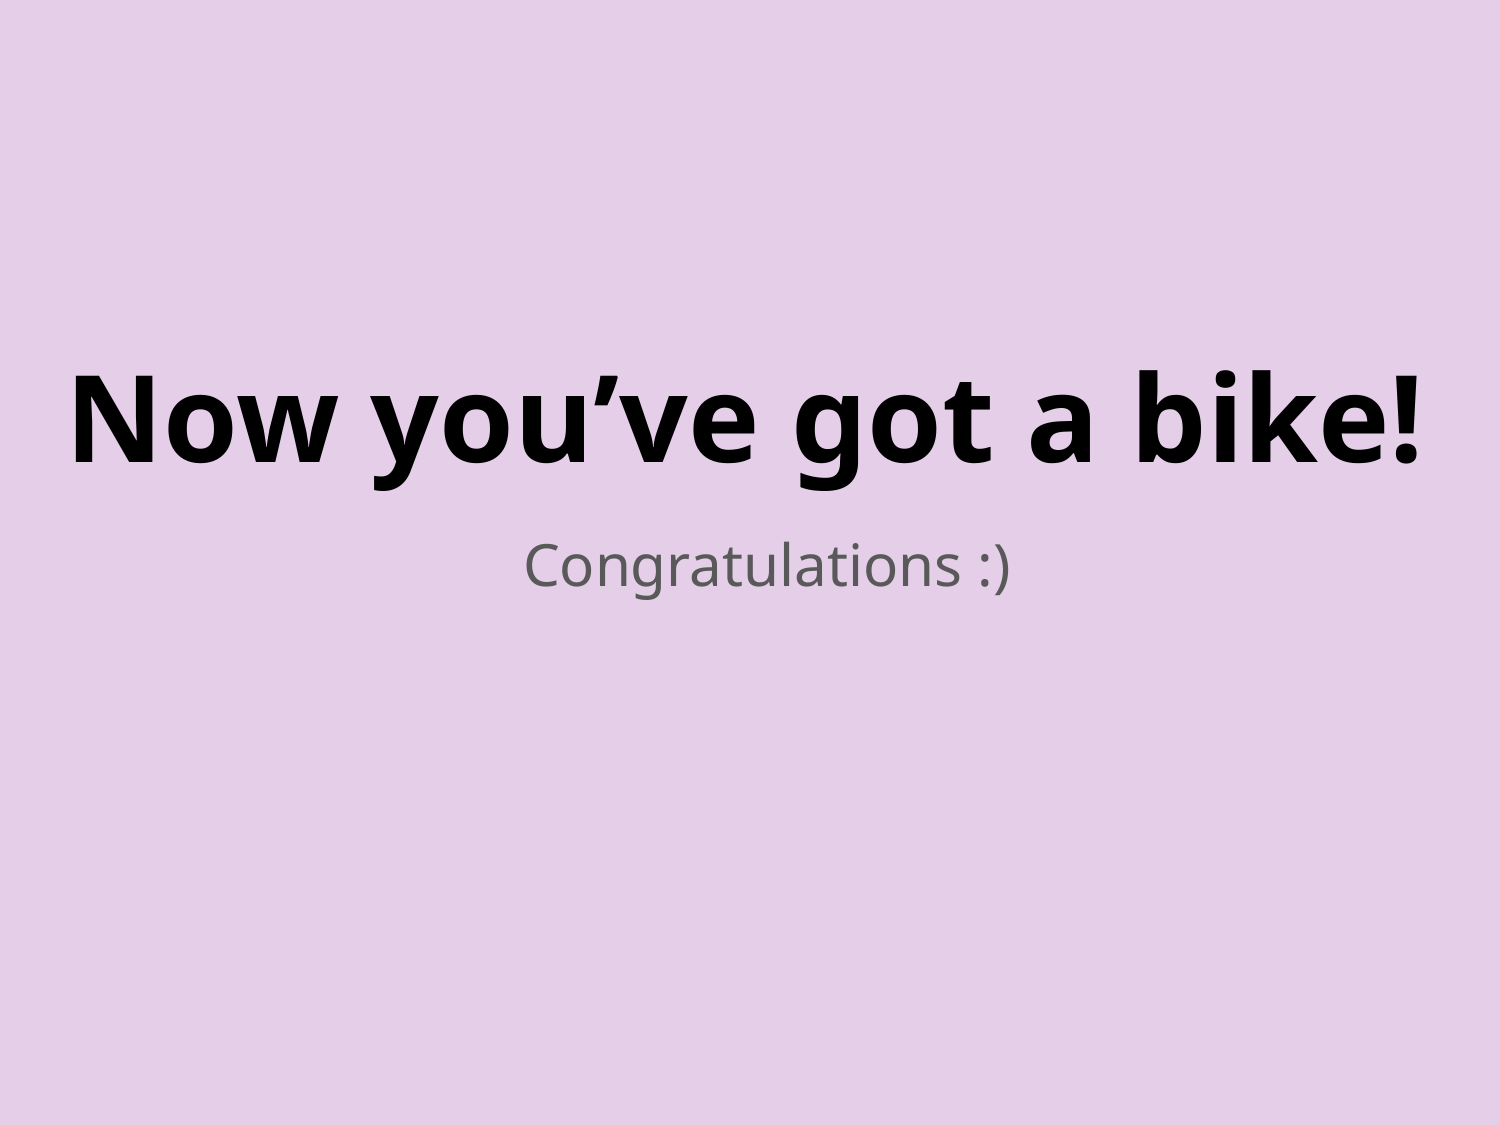

# Now you’ve got a bike!
Congratulations :)